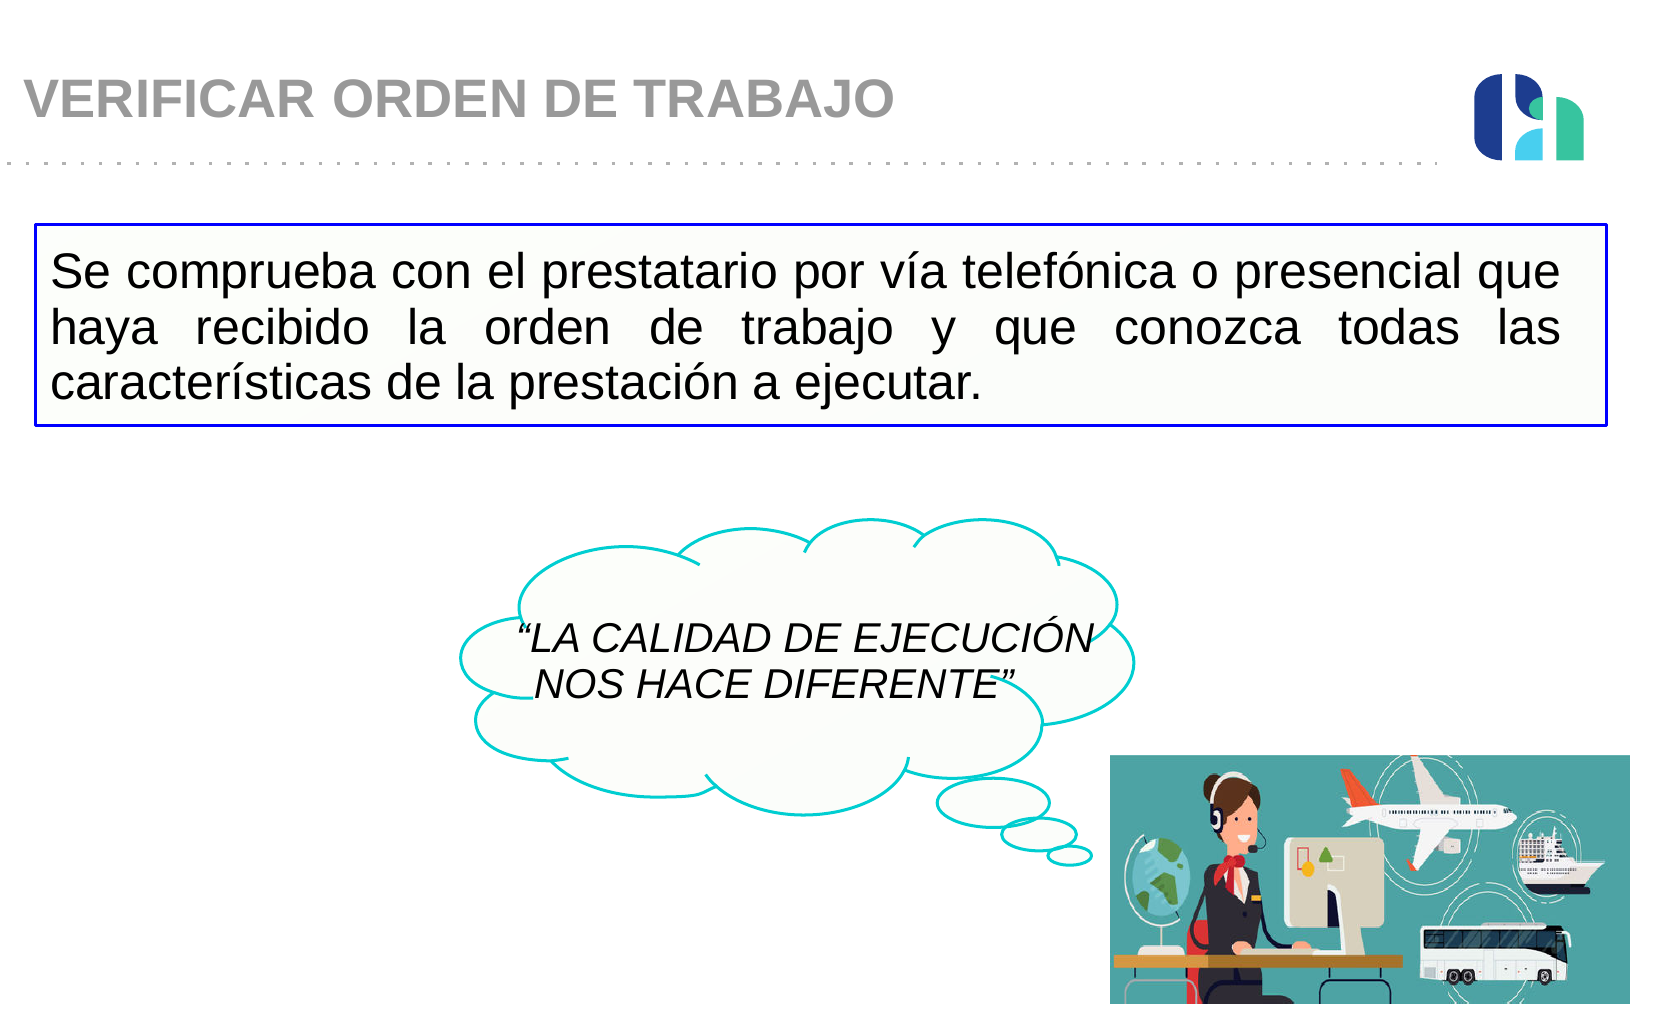

VERIFICAR ORDEN DE TRABAJO
Se comprueba con el prestatario por vía telefónica o presencial que haya recibido la orden de trabajo y que conozca todas las características de la prestación a ejecutar.
	“LA CALIDAD DE EJECUCIÓN
NOS HACE DIFERENTE”